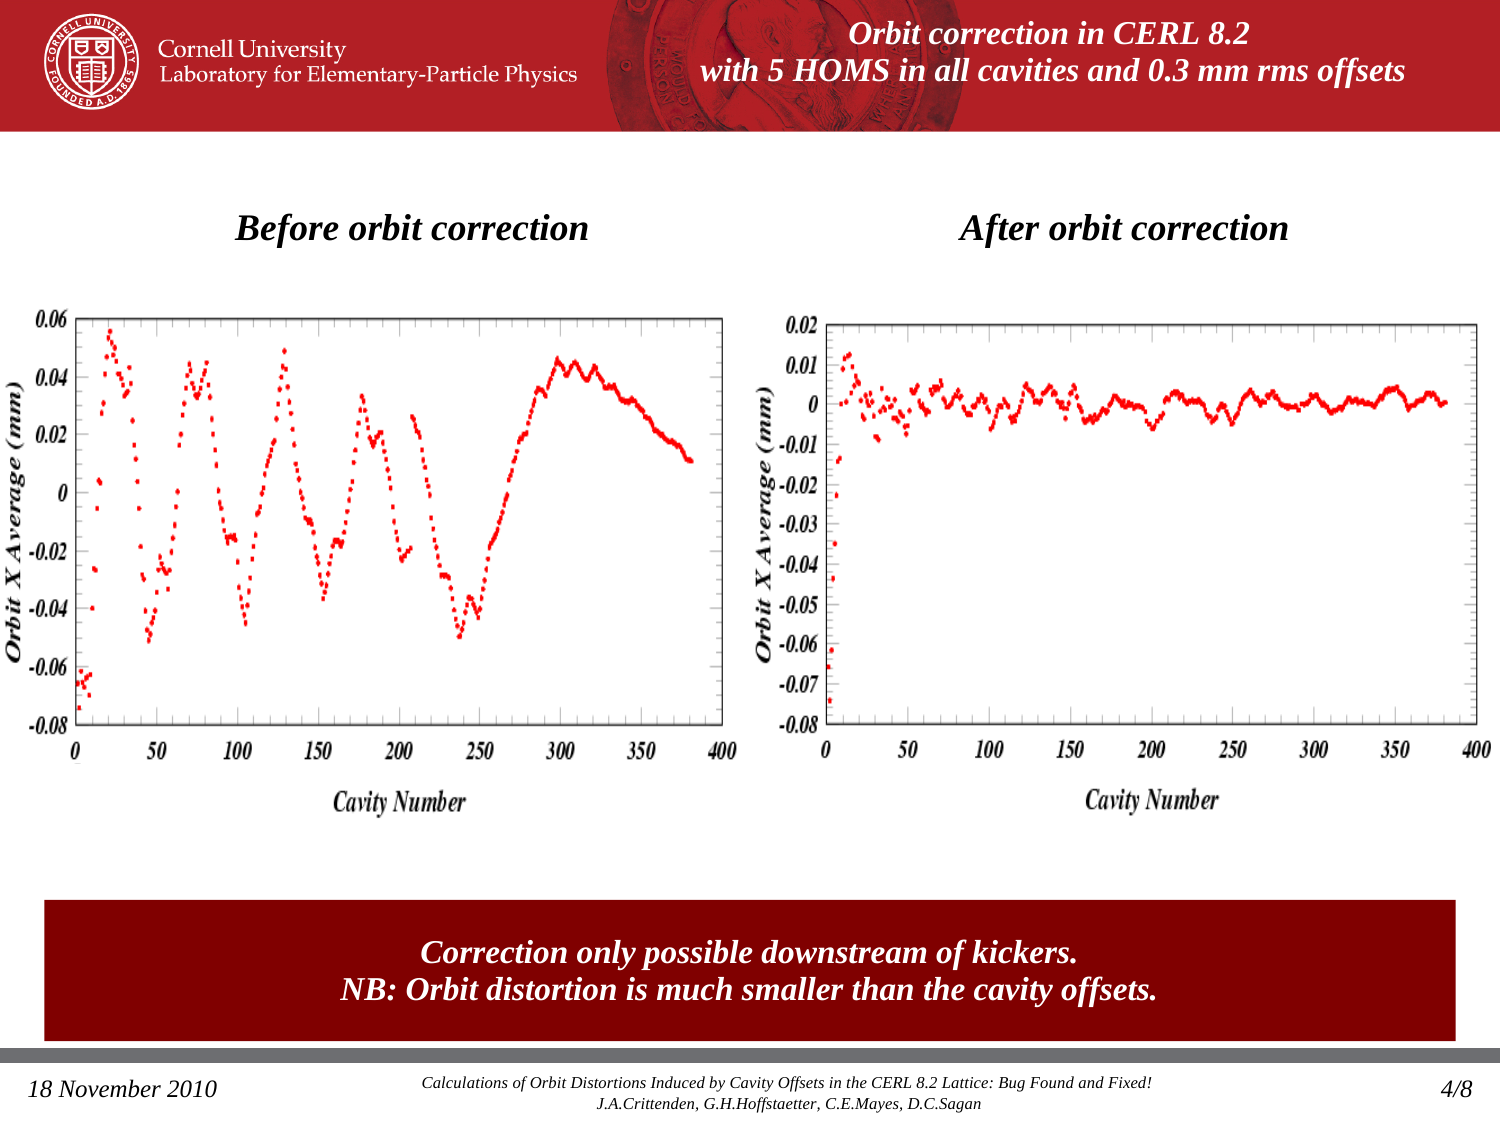

Orbit correction in CERL 8.2
with 5 HOMS in all cavities and 0.3 mm rms offsets
Before orbit correction
After orbit correction
Correction only possible downstream of kickers.
NB: Orbit distortion is much smaller than the cavity offsets.